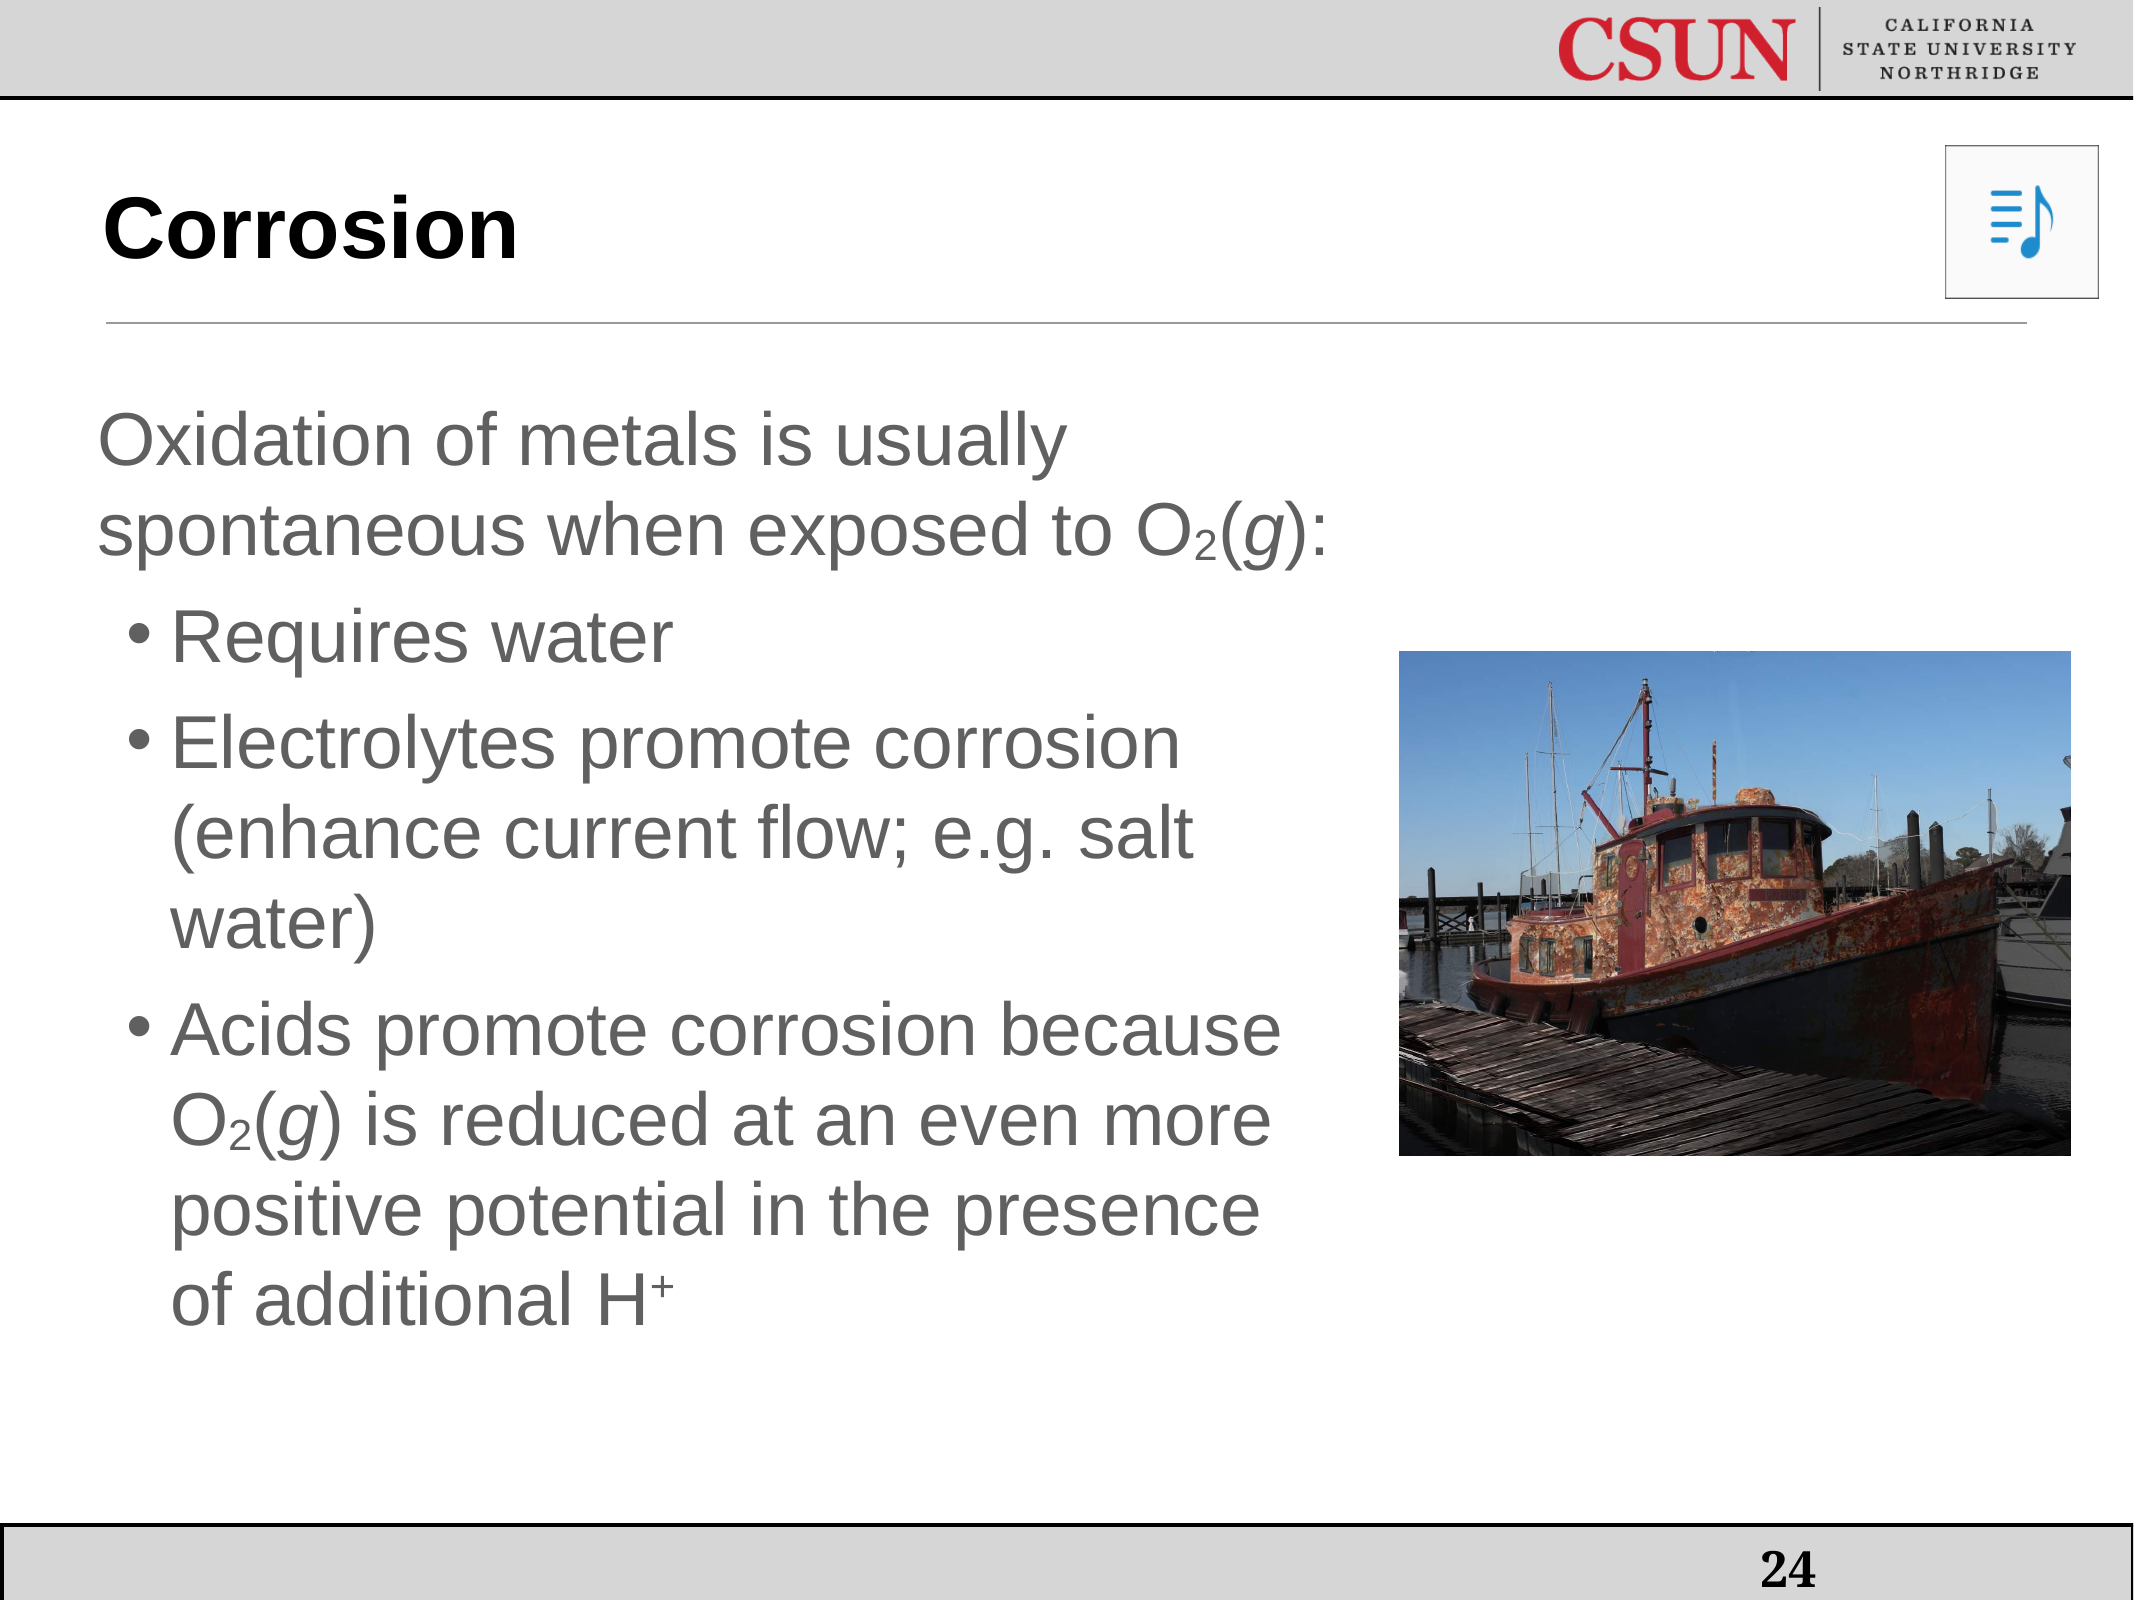

# Corrosion
Oxidation of metals is usually spontaneous when exposed to O2(g):
Requires water
Electrolytes promote corrosion (enhance current flow; e.g. salt water)
Acids promote corrosion because O2(g) is reduced at an even more positive potential in the presence of additional H+
24